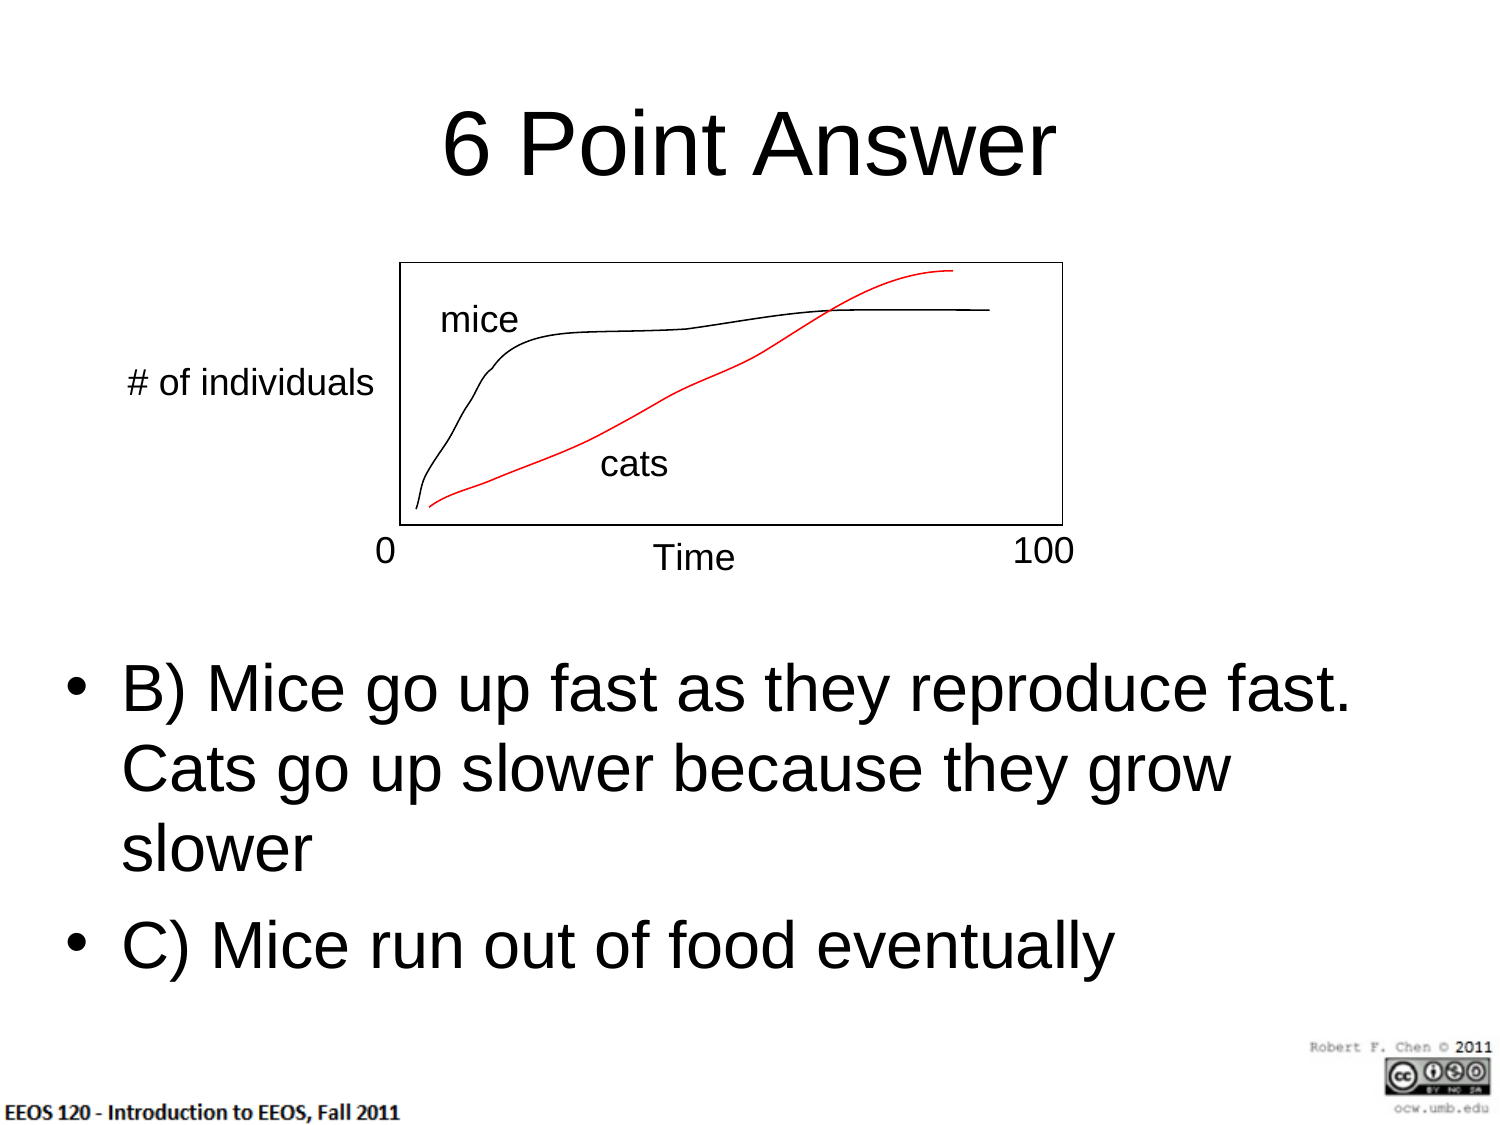

# 6 Point Answer
mice
# of individuals
cats
0
100
Time
B) Mice go up fast as they reproduce fast. Cats go up slower because they grow slower
C) Mice run out of food eventually